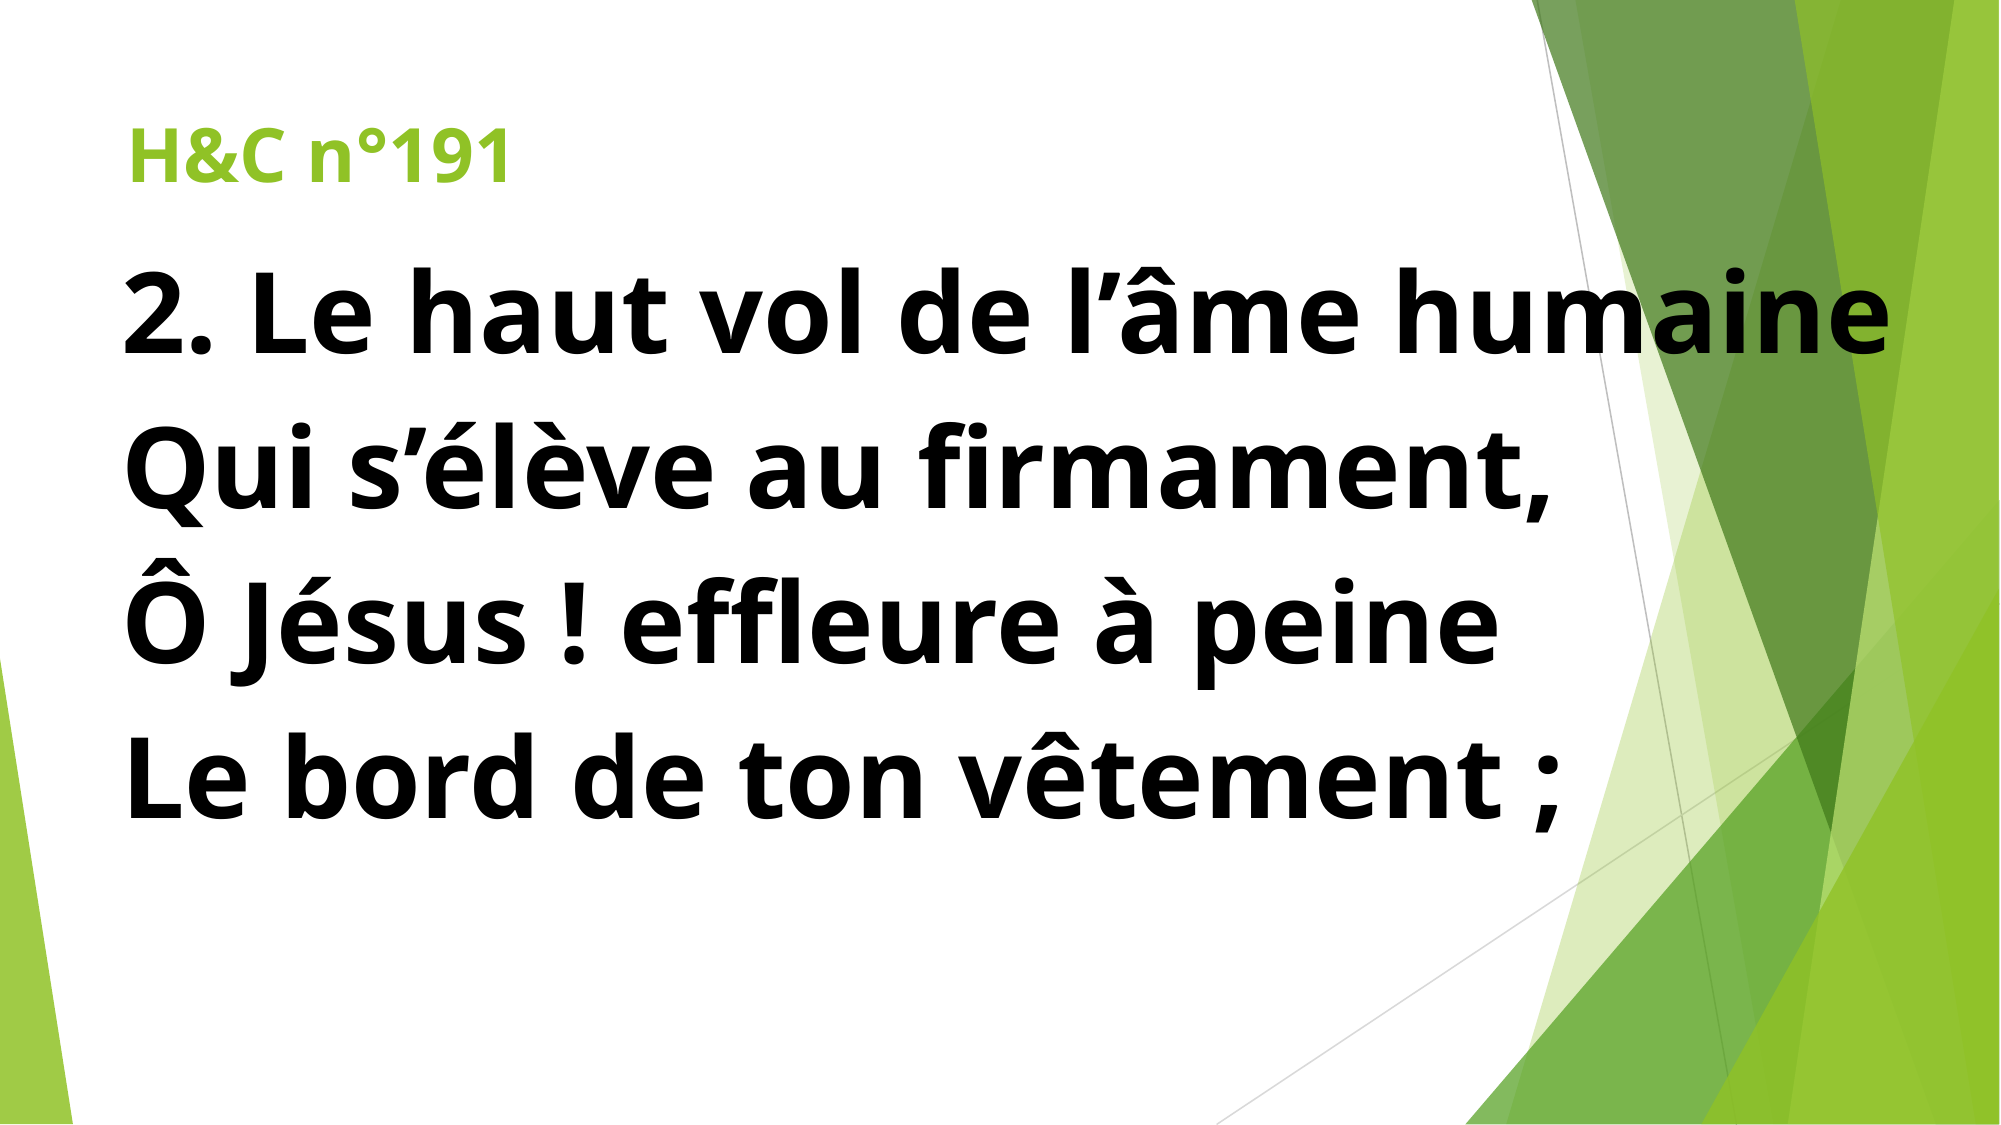

H&C n°191
2. Le haut vol de l’âme humaine
Qui s’élève au firmament,
Ô Jésus ! effleure à peine
Le bord de ton vêtement ;